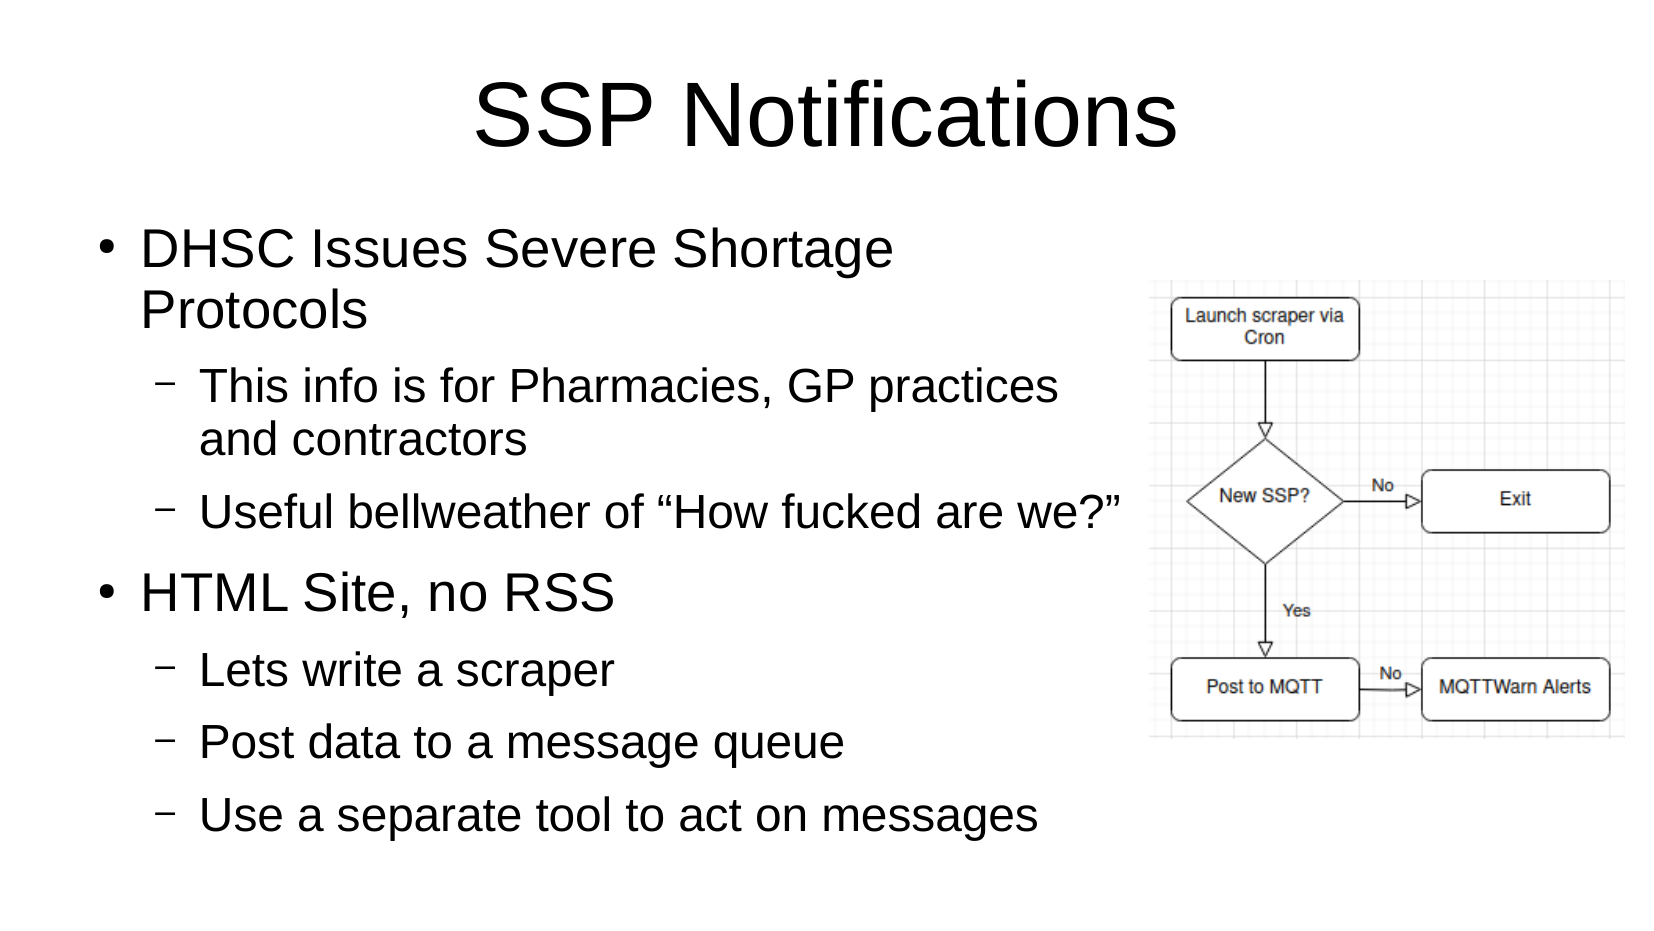

# SSP Notifications
DHSC Issues Severe Shortage Protocols
This info is for Pharmacies, GP practices and contractors
Useful bellweather of “How fucked are we?”
HTML Site, no RSS
Lets write a scraper
Post data to a message queue
Use a separate tool to act on messages